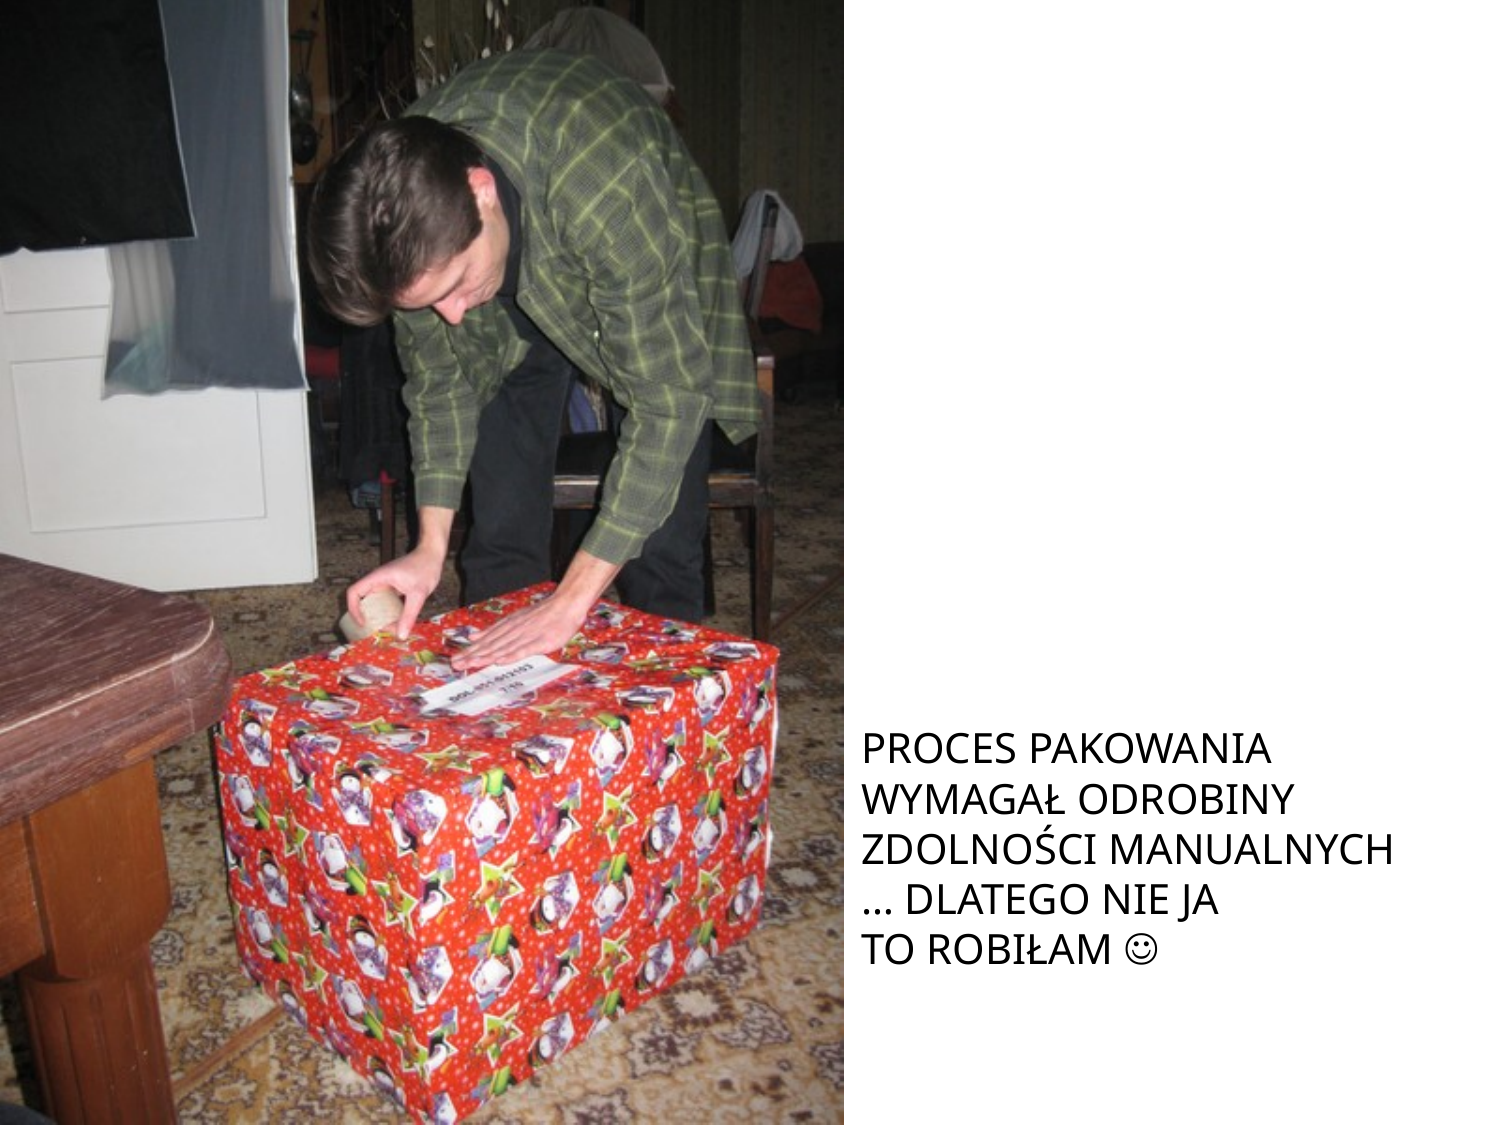

PROCES PAKOWANIA
WYMAGAŁ ODROBINY
ZDOLNOŚCI MANUALNYCH
… DLATEGO NIE JA
TO ROBIŁAM 